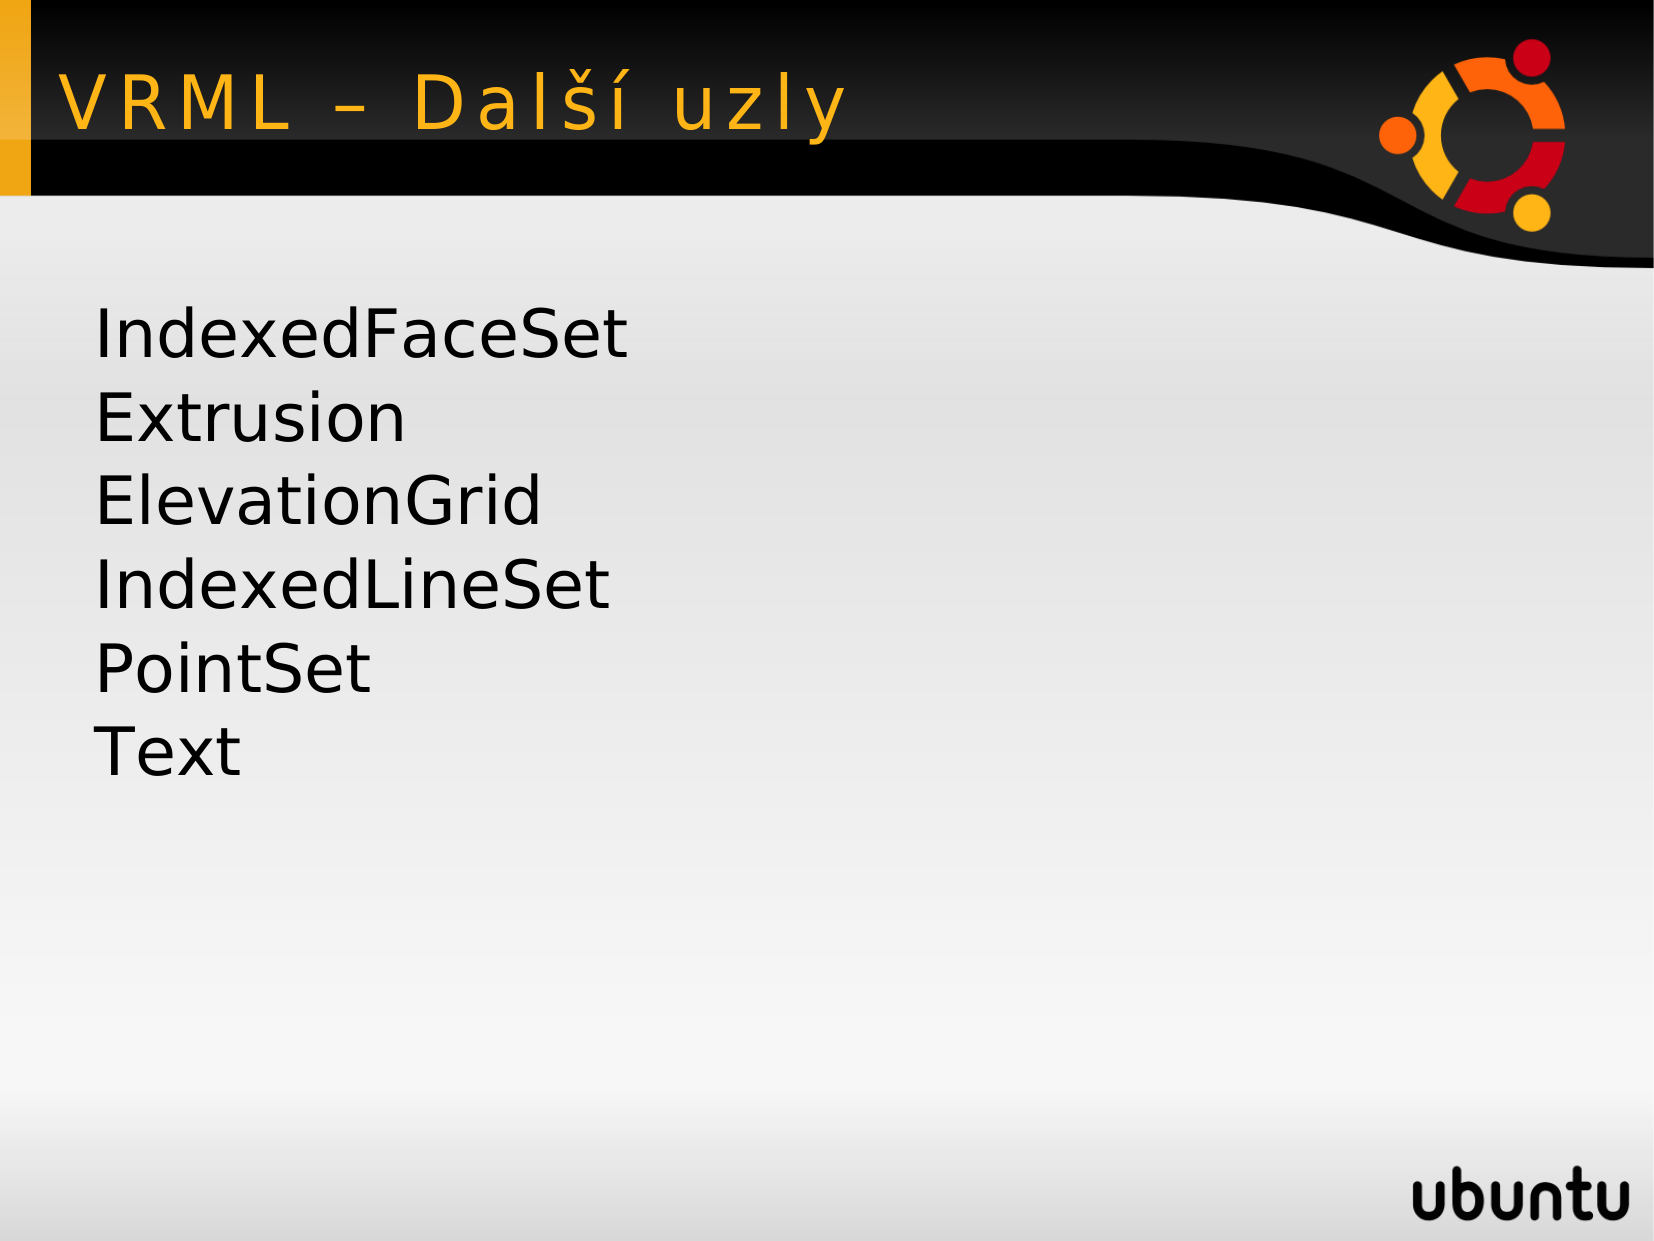

# VRML – Další uzly
IndexedFaceSet
Extrusion
ElevationGrid
IndexedLineSet
PointSet
Text